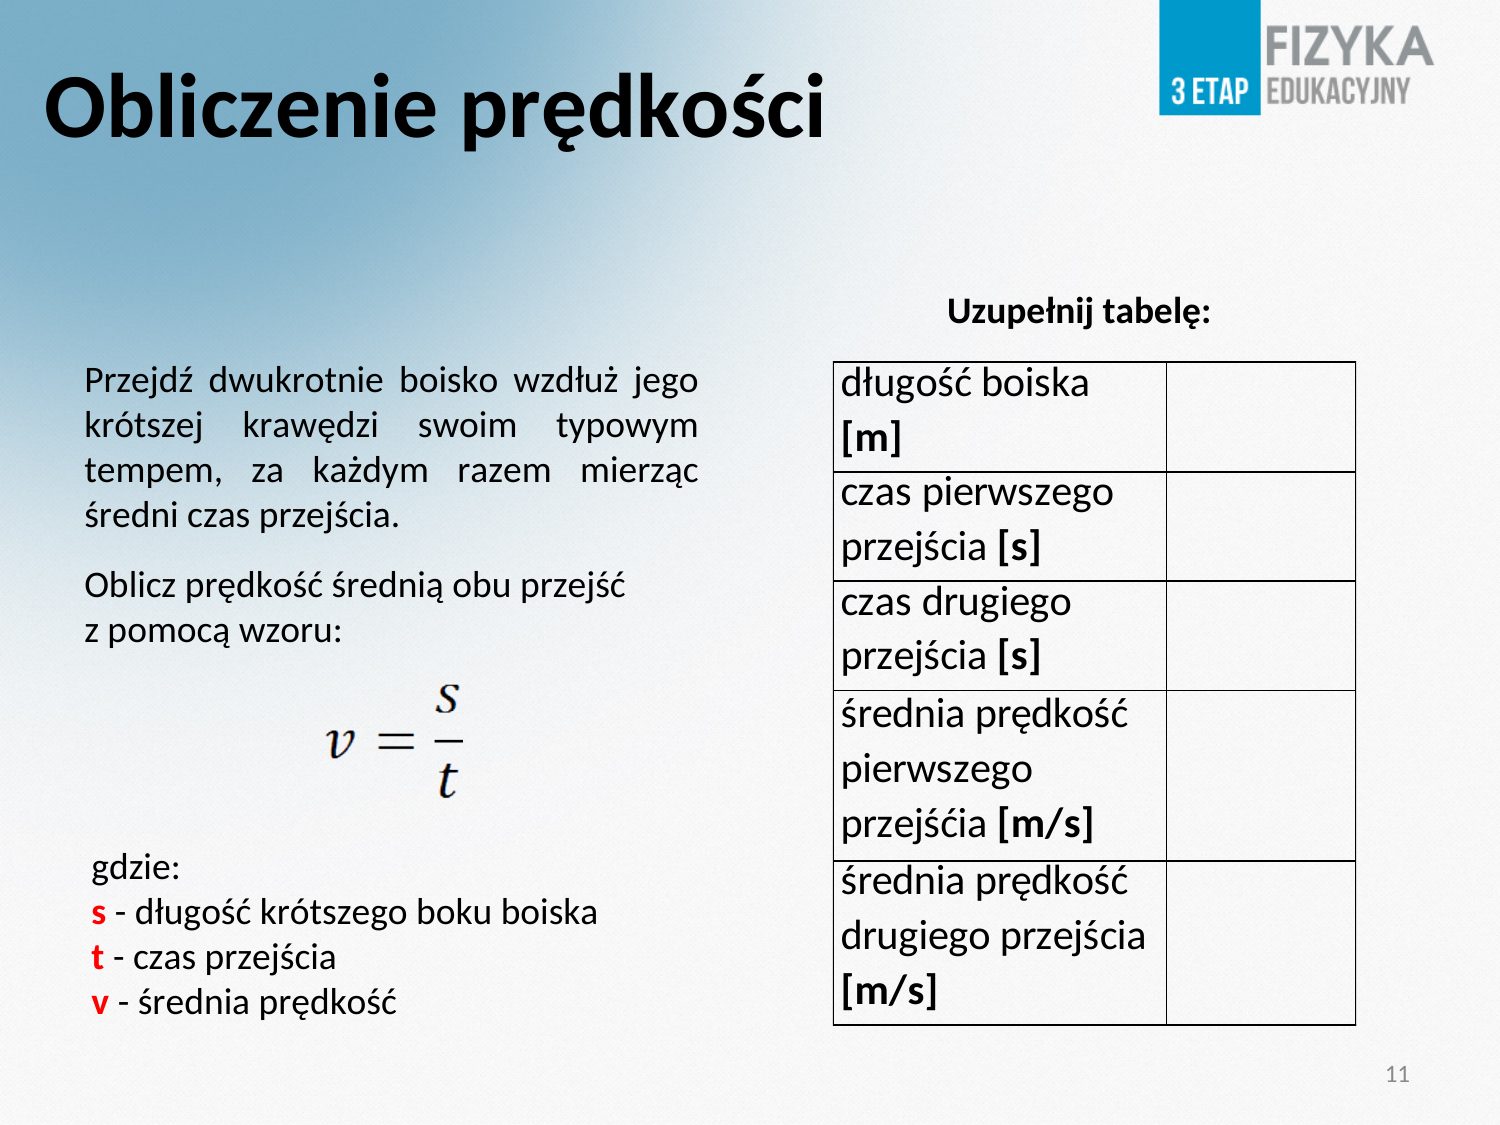

Obliczenie prędkości
Uzupełnij tabelę:
Przejdź dwukrotnie boisko wzdłuż jego krótszej krawędzi swoim typowym tempem, za każdym razem mierząc średni czas przejścia.
Oblicz prędkość średnią obu przejść
z pomocą wzoru:
gdzie:
s - długość krótszego boku boiska
t - czas przejścia
v - średnia prędkość